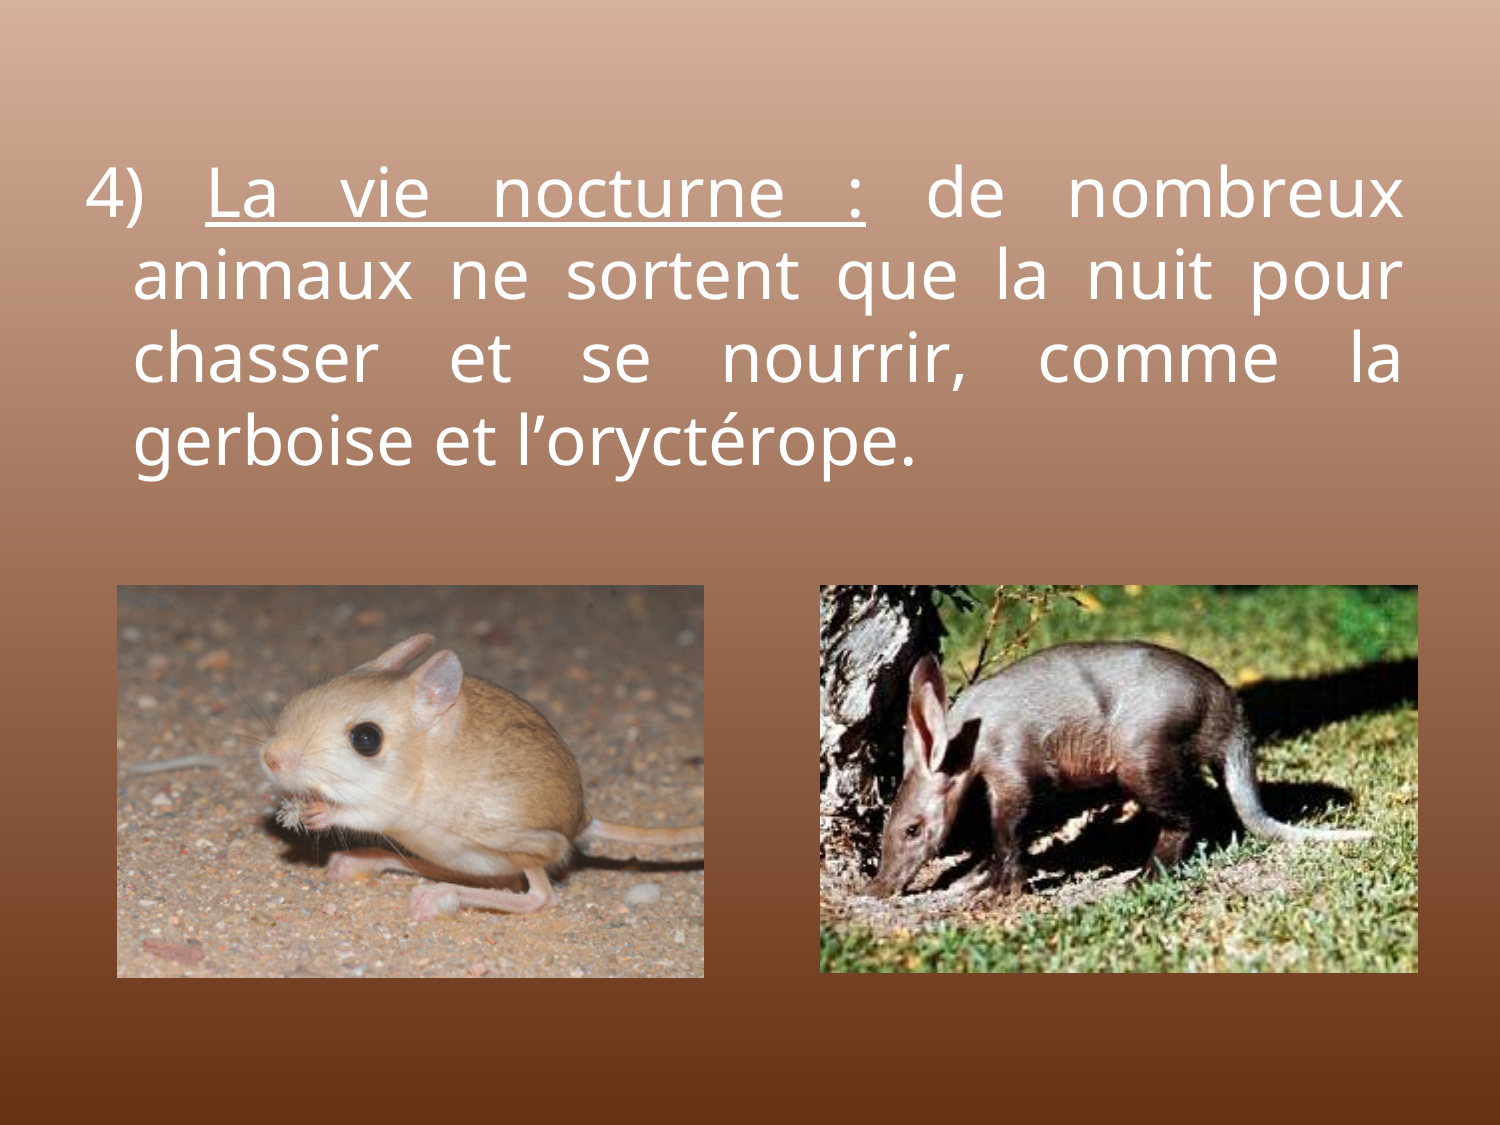

# 4) La vie nocturne : de nombreux animaux ne sortent que la nuit pour chasser et se nourrir, comme la gerboise et l’oryctérope.